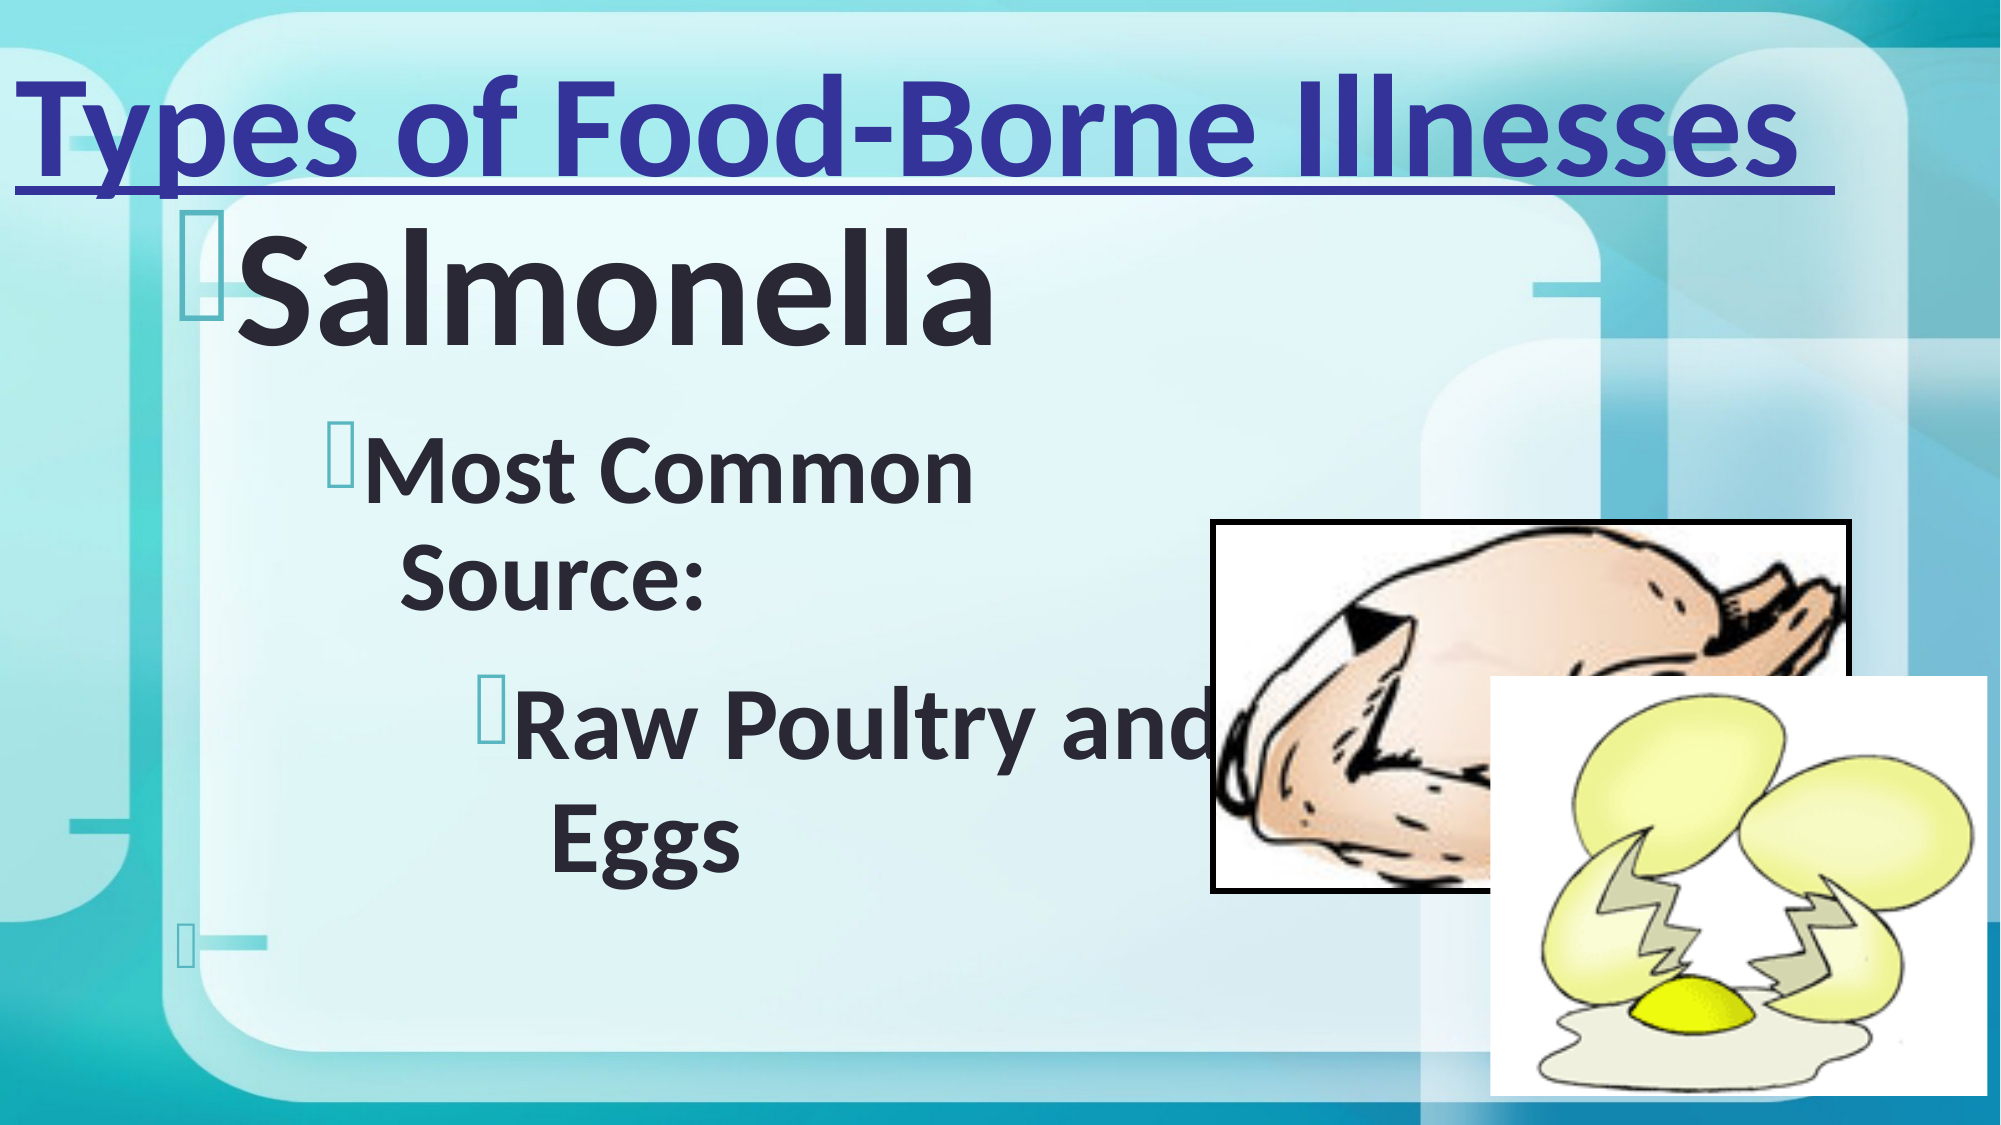

Types of Food-Borne Illnesses
# Salmonella
Most Common Source:
Raw Poultry and Eggs